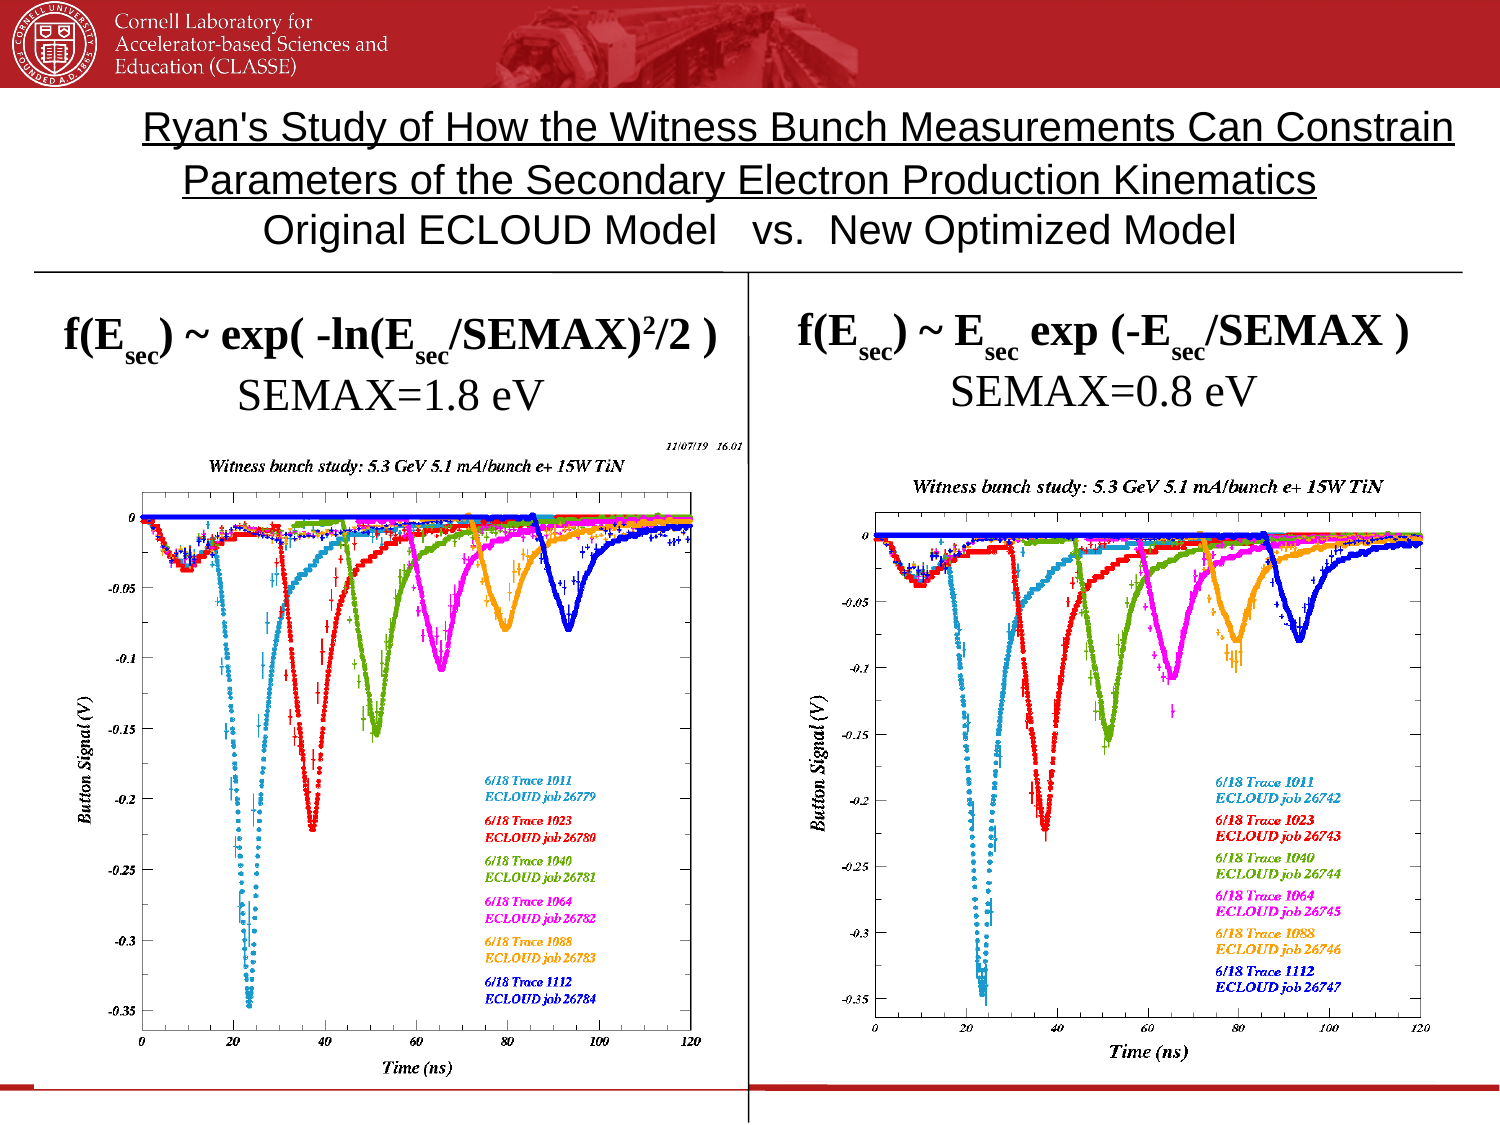

# Ryan's Study of How the Witness Bunch Measurements Can Constrain Parameters of the Secondary Electron Production Kinematics Original ECLOUD Model vs. New Optimized Model
f(Esec) ~ Esec exp (-Esec/SEMAX )
SEMAX=0.8 eV
f(Esec) ~ exp( -ln(Esec/SEMAX)2/2 )
SEMAX=1.8 eV